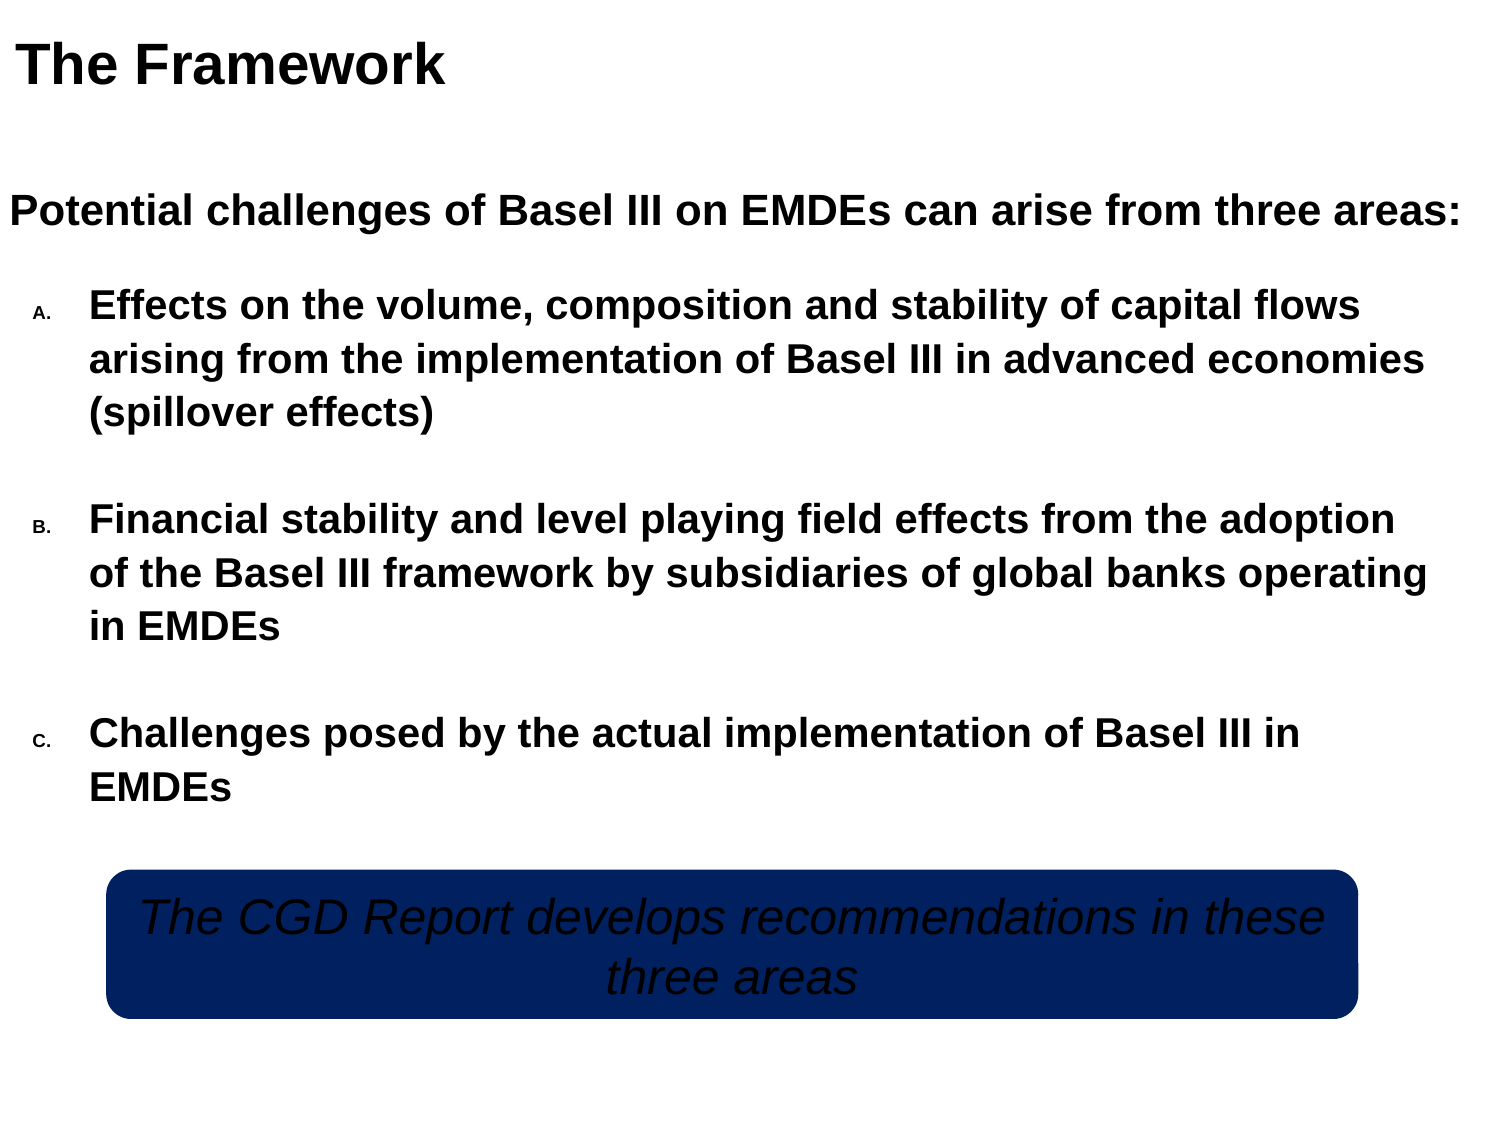

The Framework
Potential challenges of Basel III on EMDEs can arise from three areas:
Effects on the volume, composition and stability of capital flows arising from the implementation of Basel III in advanced economies (spillover effects)
Financial stability and level playing field effects from the adoption of the Basel III framework by subsidiaries of global banks operating in EMDEs
Challenges posed by the actual implementation of Basel III in EMDEs
The CGD Report develops recommendations in these three areas